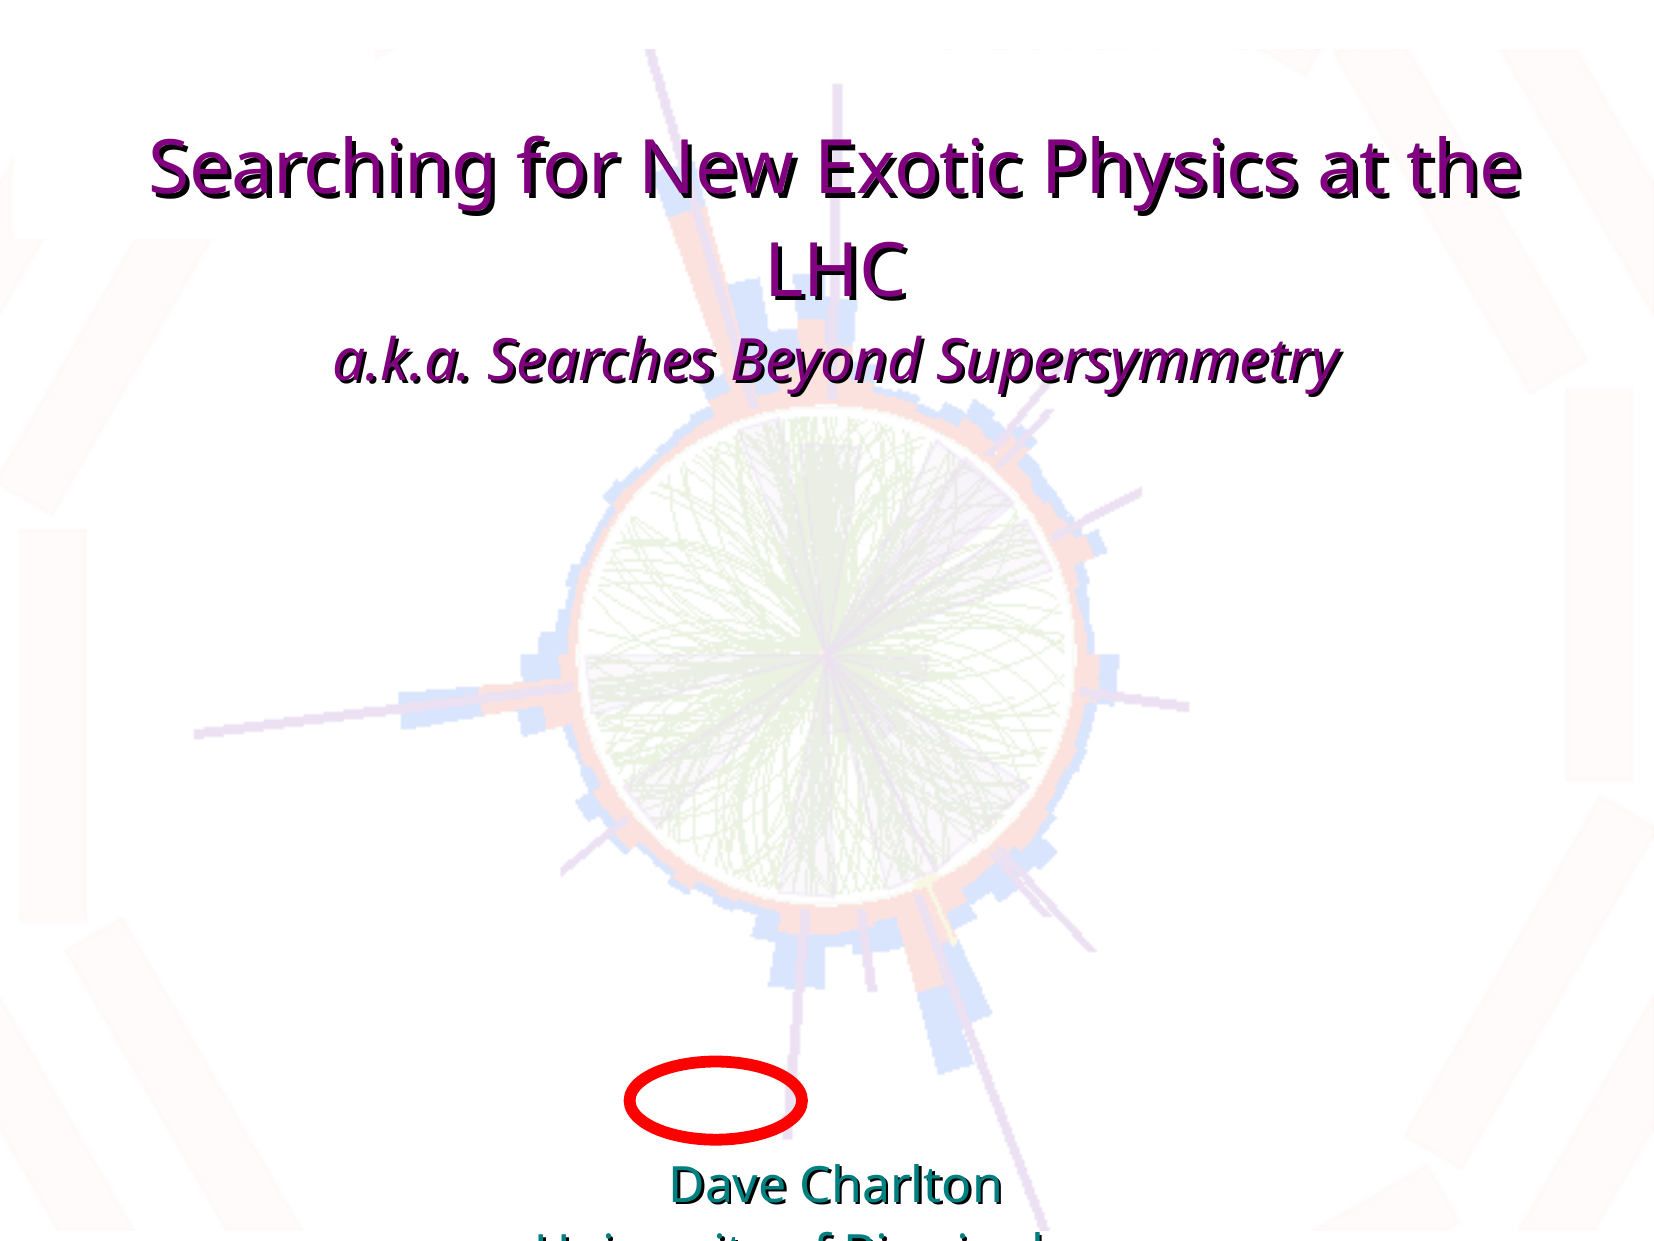

Searching for New Exotic Physics at the LHC
a.k.a. Searches Beyond Supersymmetry
Dave Charlton
University of Birmingham
Before, Behind and Beyond the Discovery of the Higgs Boson
Royal Society, 20-21 January 2014